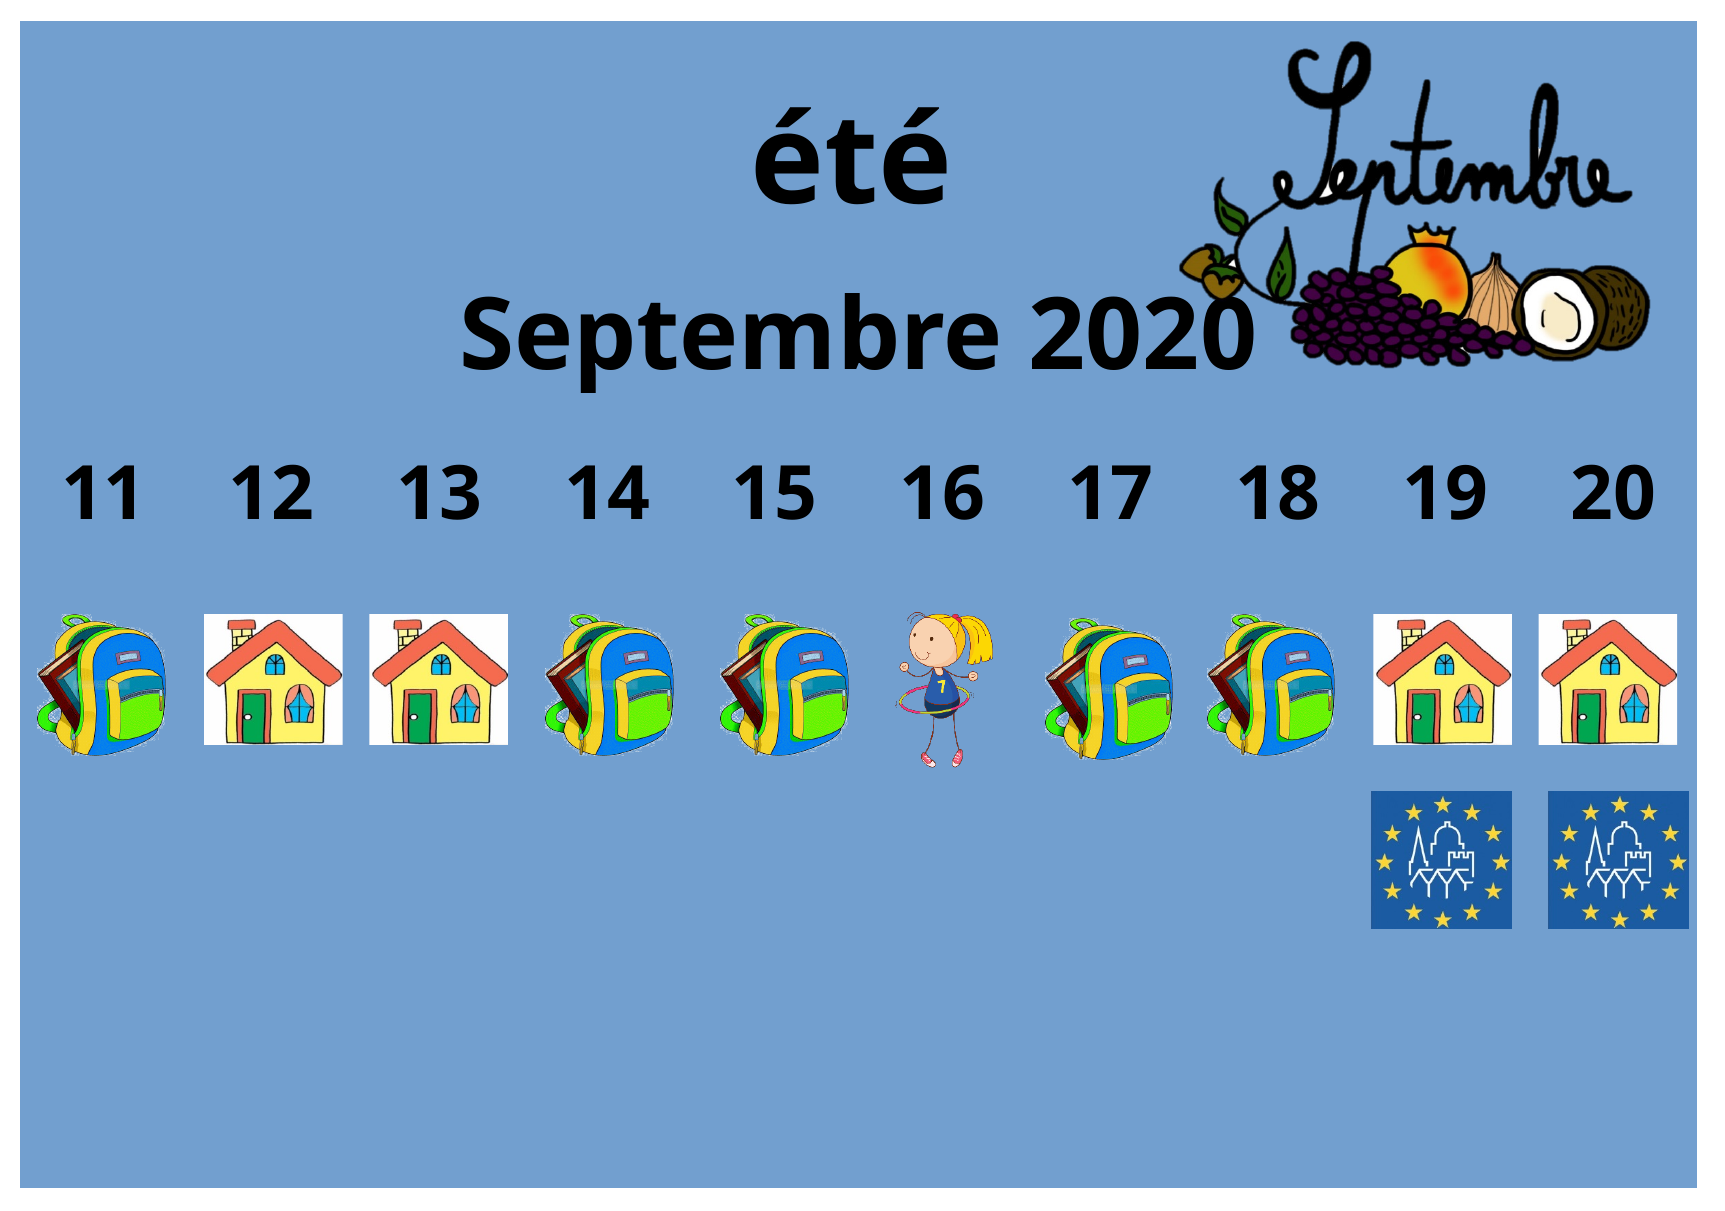

| | | | | | | | | | |
| --- | --- | --- | --- | --- | --- | --- | --- | --- | --- |
| Septembre 2020 | | | | | | | | | |
| 11 | 12 | 13 | 14 | 15 | 16 | 17 | 18 | 19 | 20 |
| | | | | | | | | | |
| | | | | | | | | | |
été